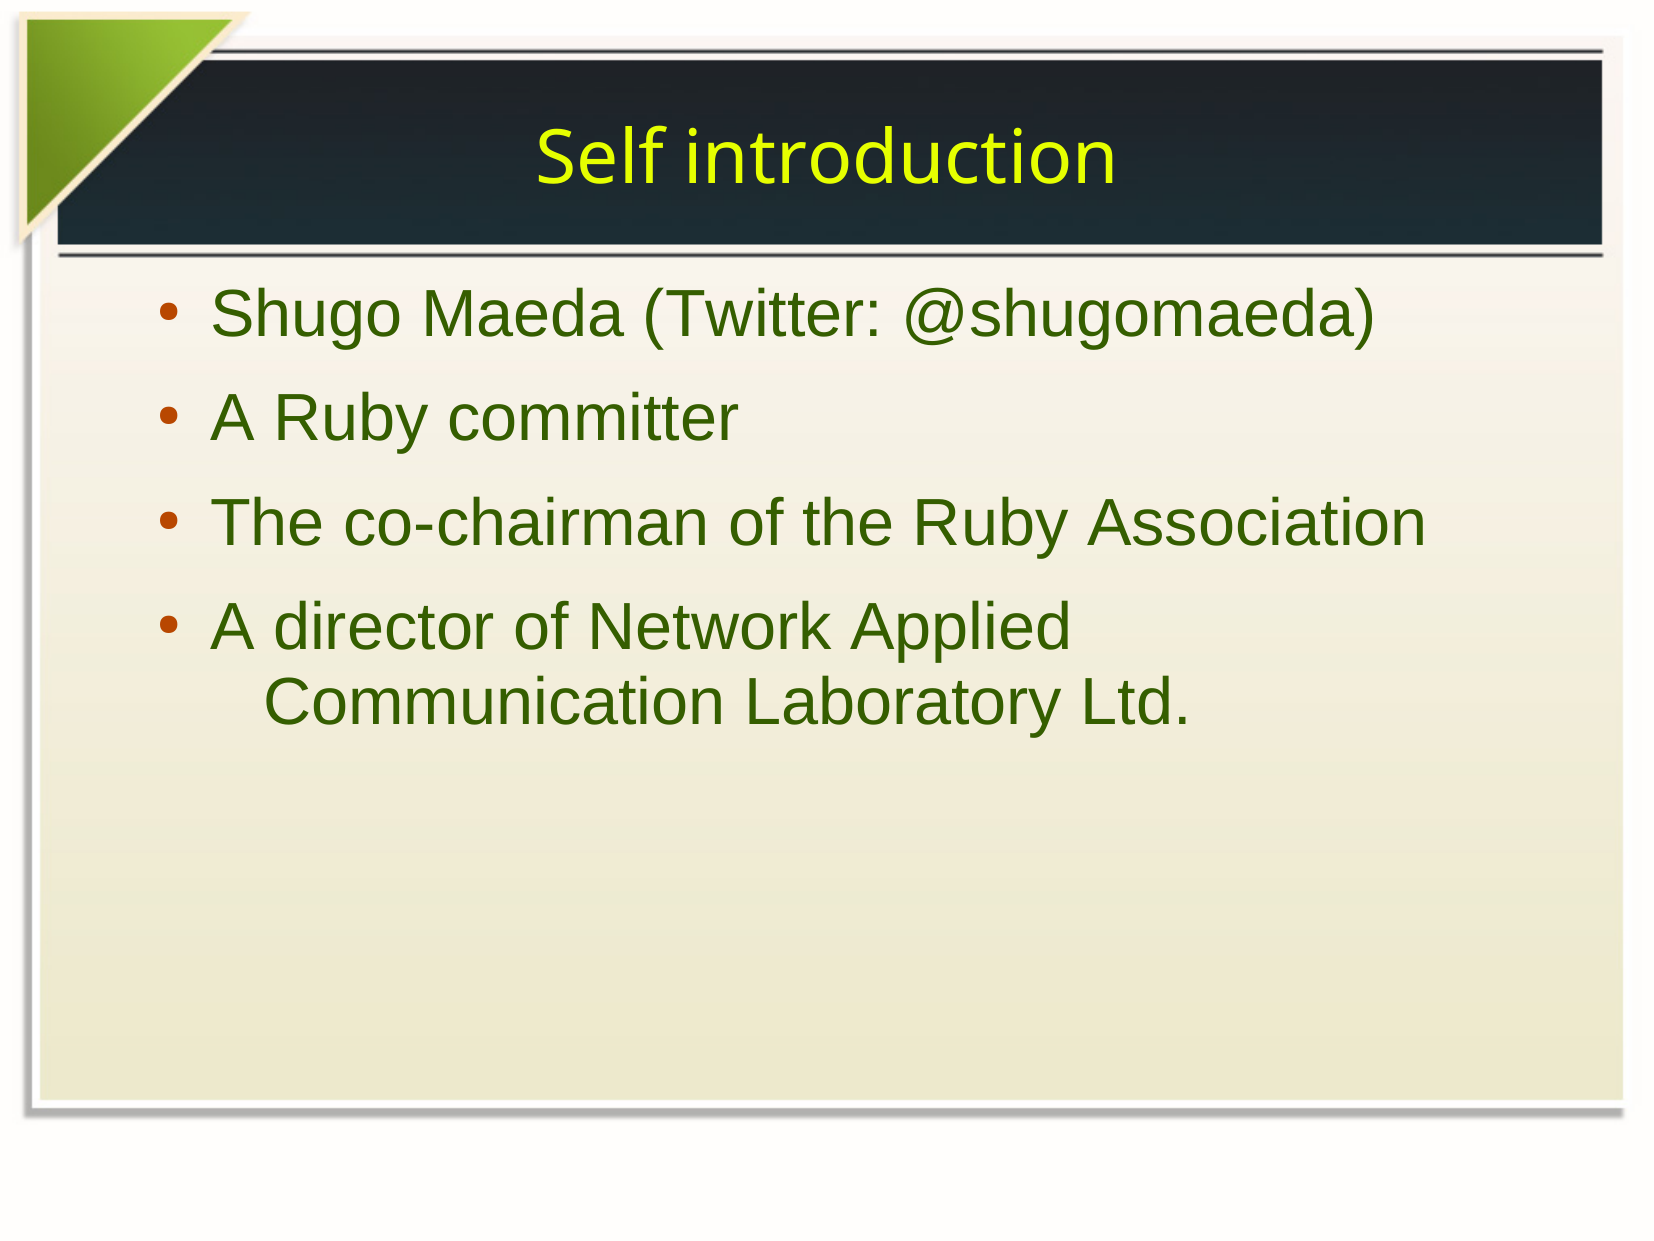

# Self introduction
Shugo Maeda (Twitter: @shugomaeda)
A Ruby committer
The co-chairman of the Ruby Association
A director of Network Applied Communication Laboratory Ltd.